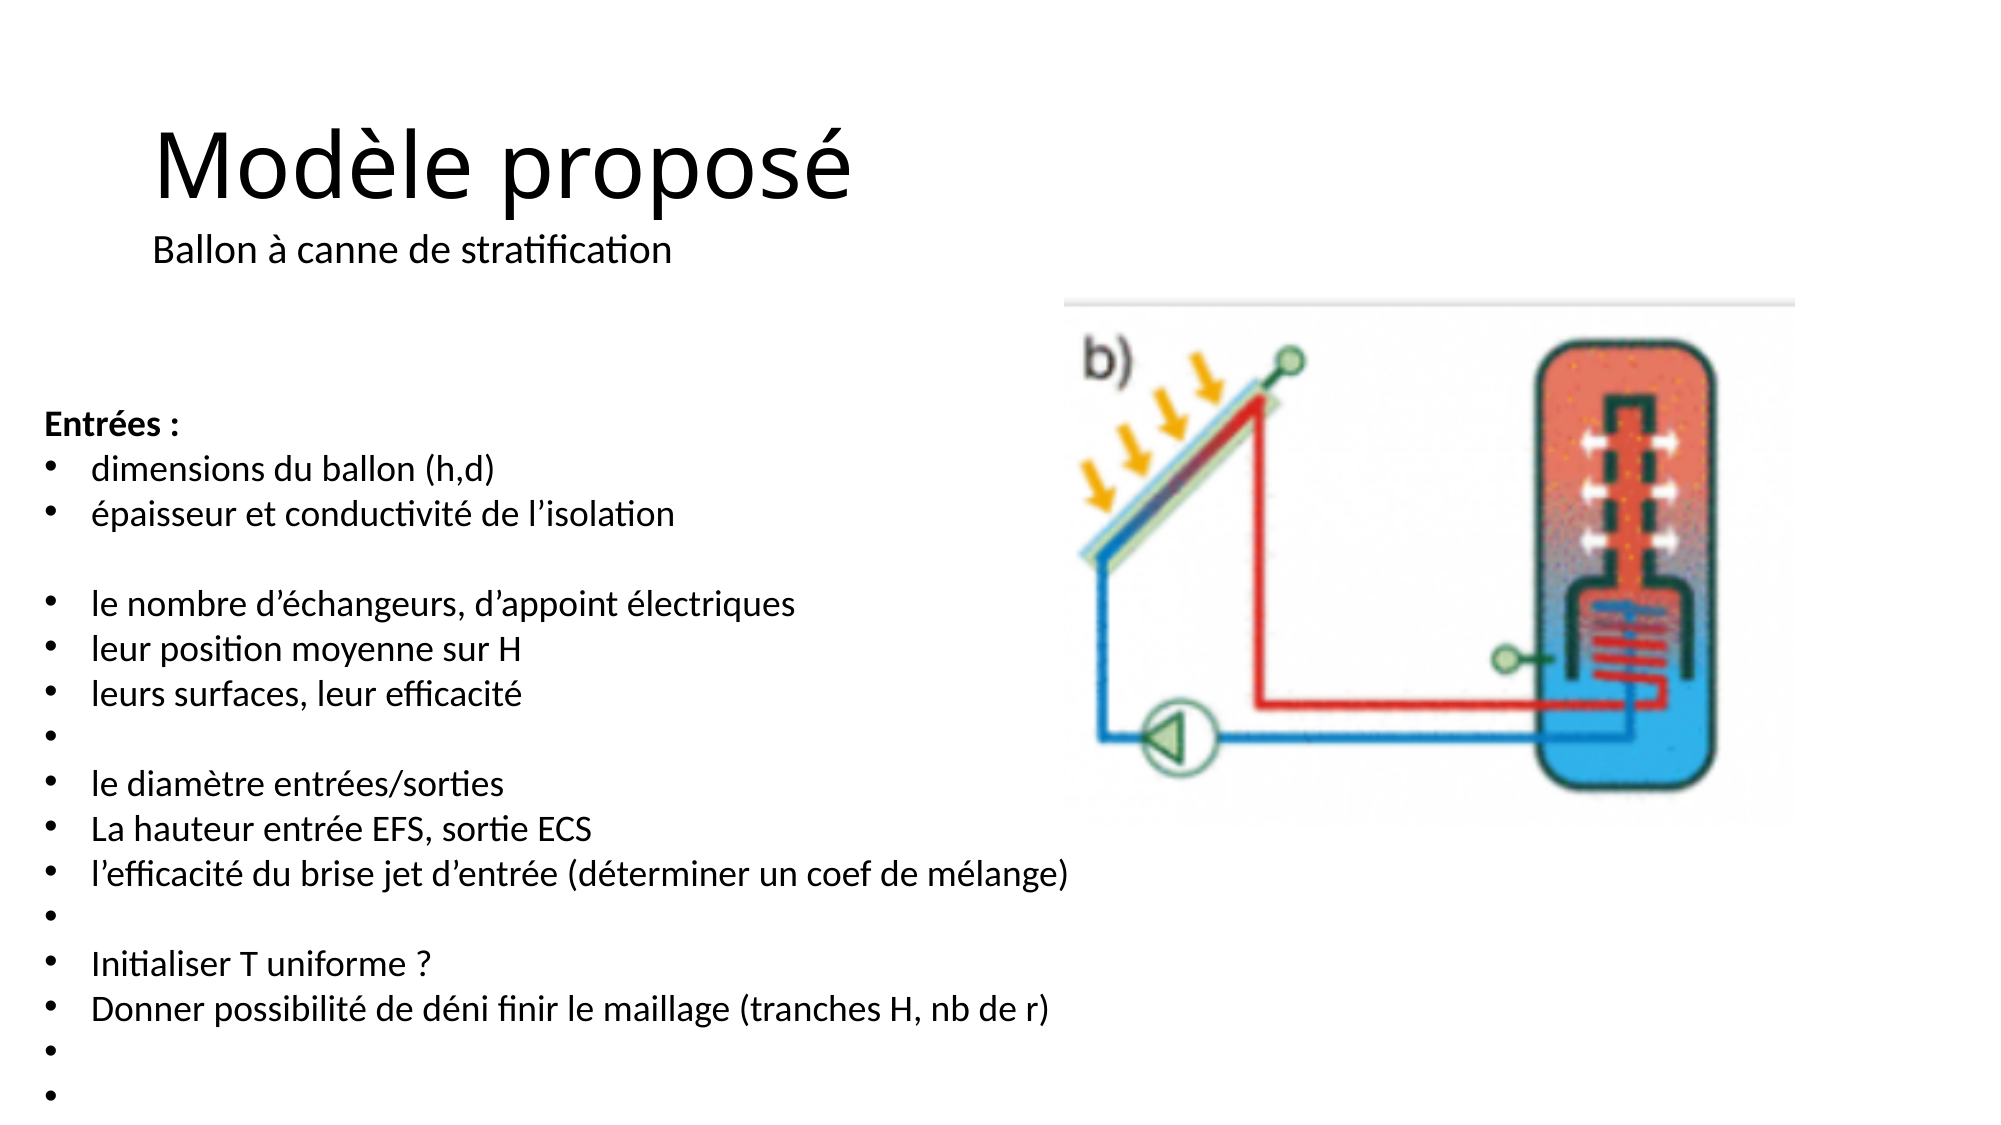

# Modèle proposé
Ballon à canne de stratification
Entrées :
dimensions du ballon (h,d)
épaisseur et conductivité de l’isolation
le nombre d’échangeurs, d’appoint électriques
leur position moyenne sur H
leurs surfaces, leur efficacité
le diamètre entrées/sorties
La hauteur entrée EFS, sortie ECS
l’efficacité du brise jet d’entrée (déterminer un coef de mélange)
Initialiser T uniforme ?
Donner possibilité de déni finir le maillage (tranches H, nb de r)